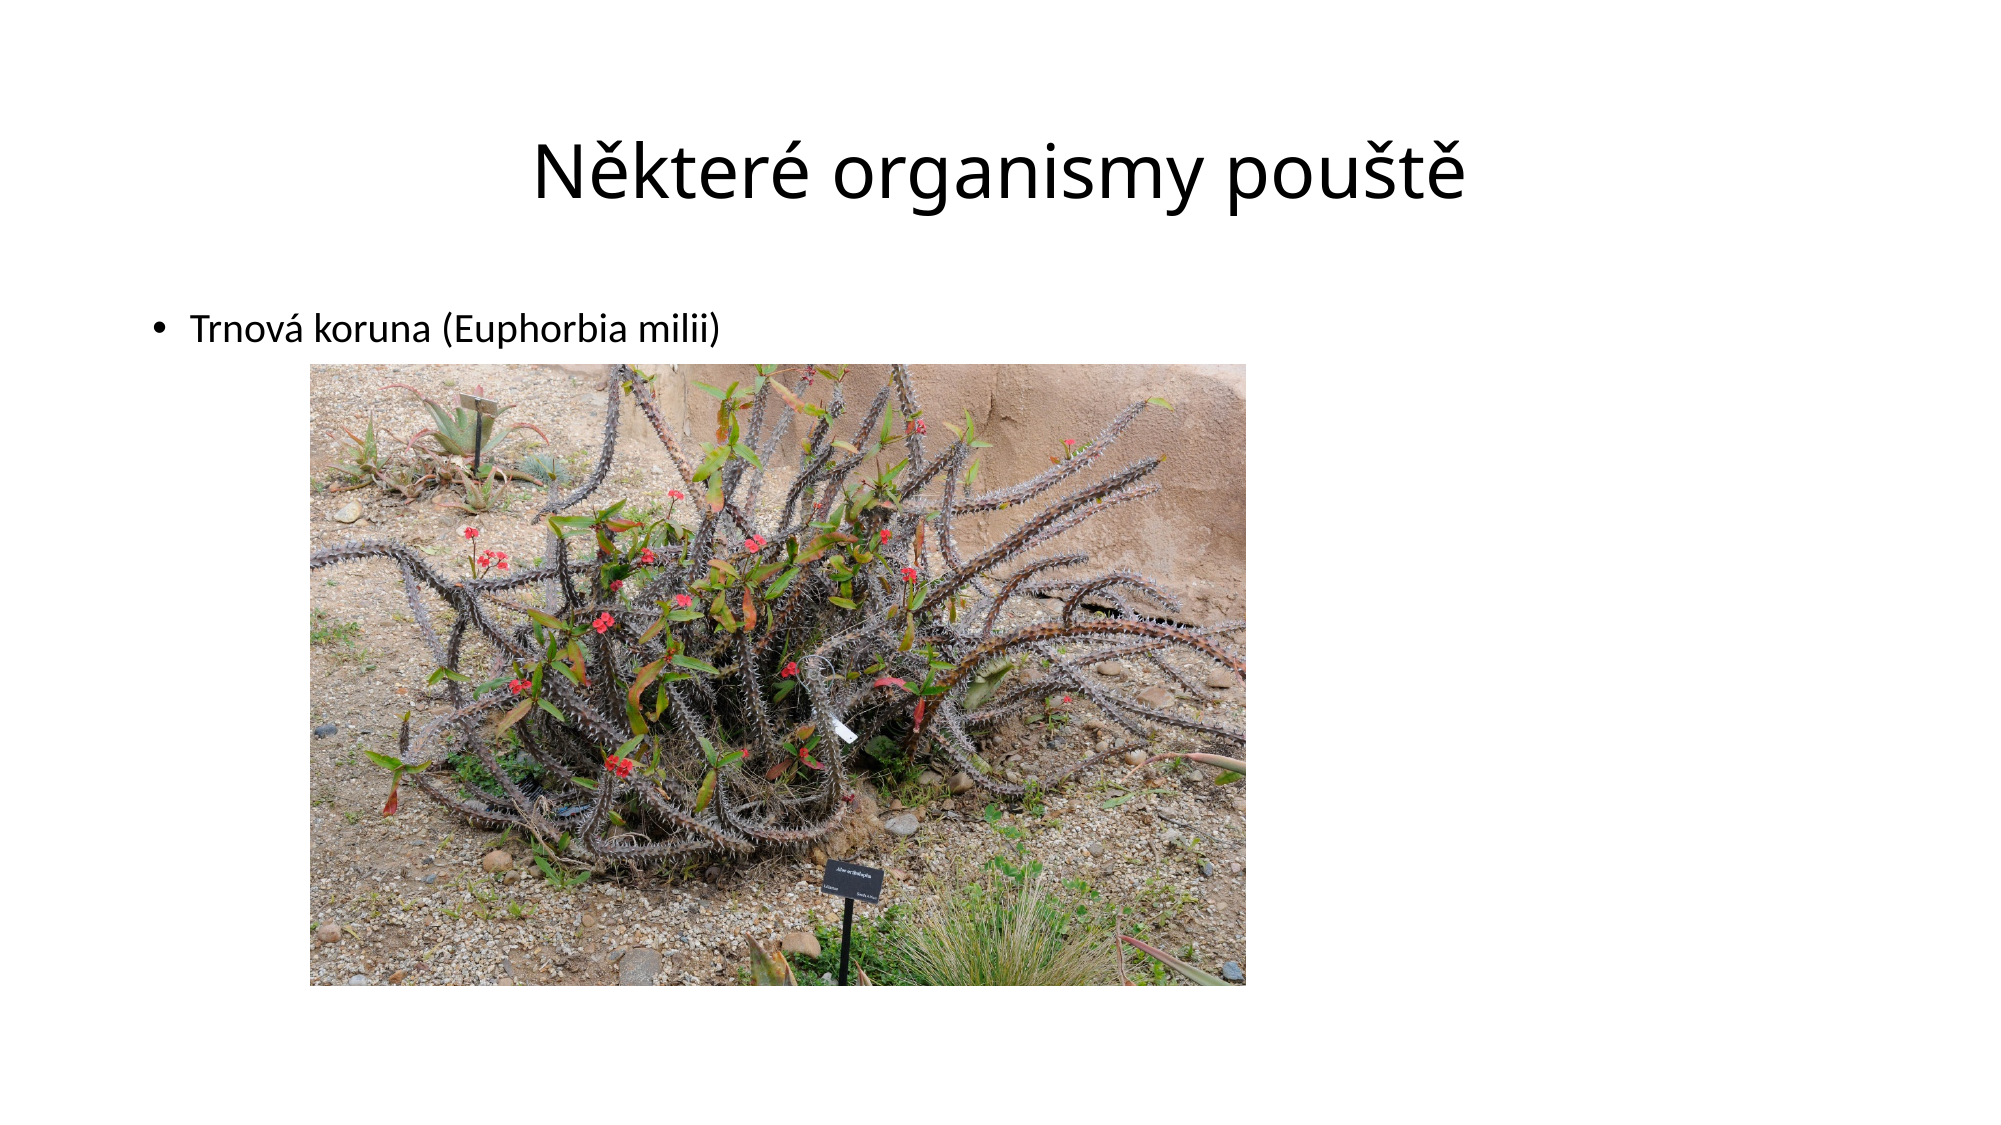

# Některé organismy pouště
Trnová koruna (Euphorbia milii)